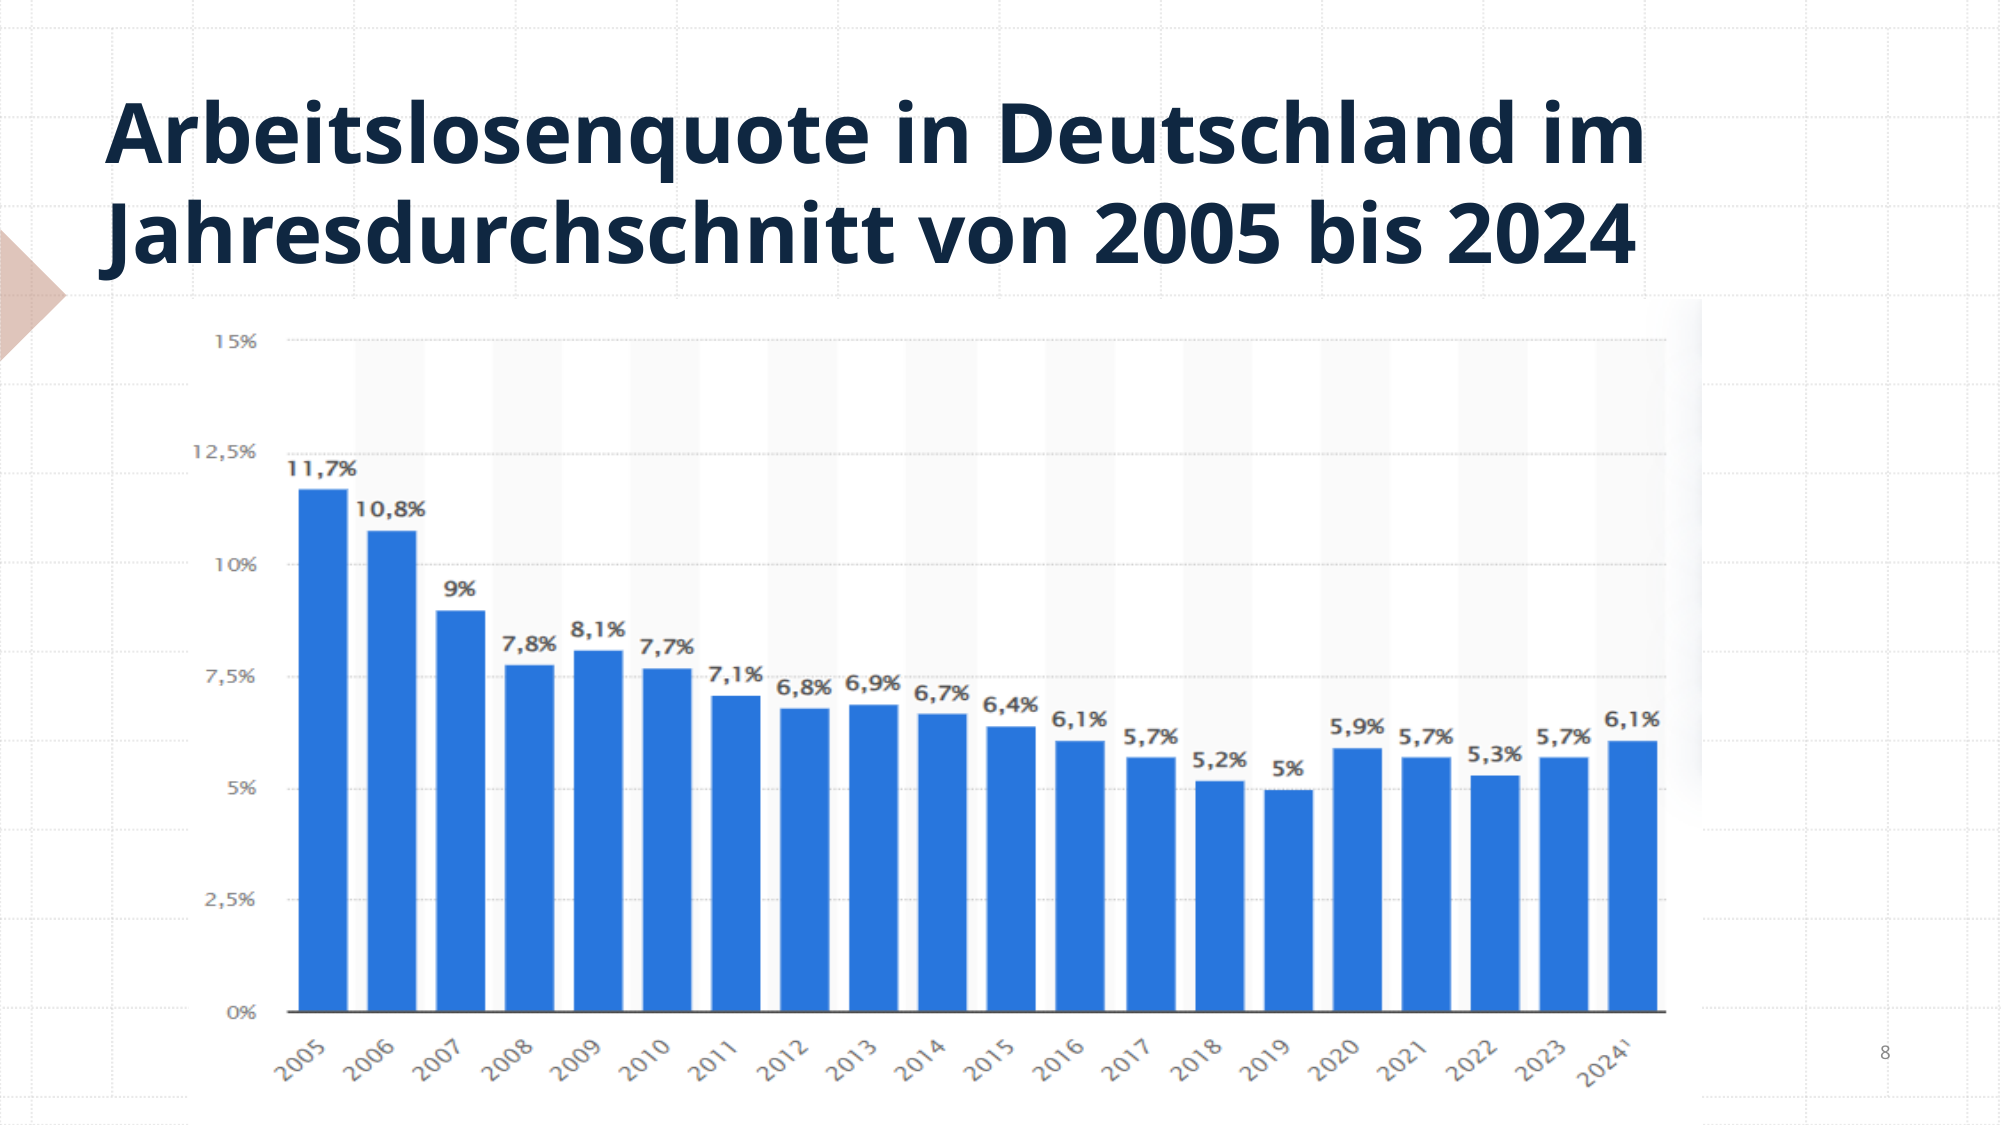

# Arbeitslosenquote in Deutschland im Jahresdurchschnitt von 2005 bis 2024